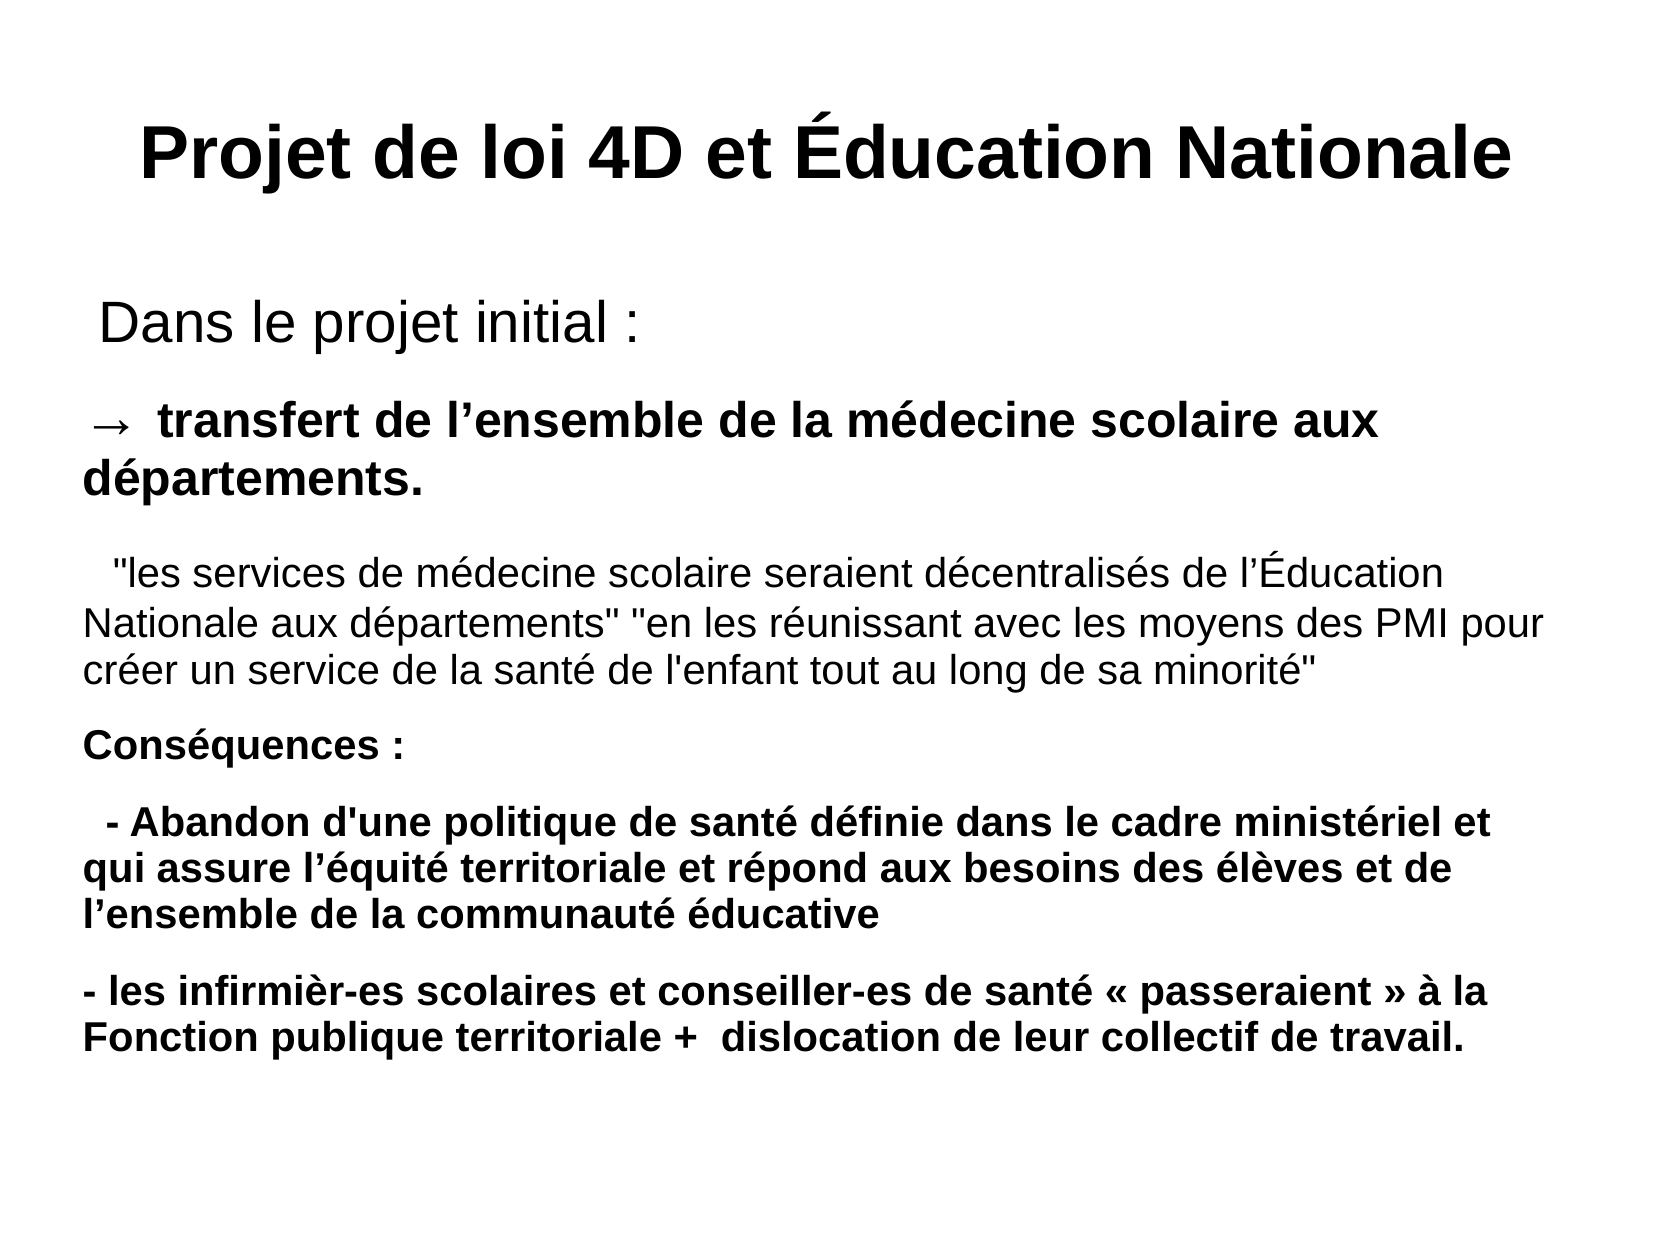

# Projet de loi 4D et Éducation Nationale
 Dans le projet initial :
→ transfert de l’ensemble de la médecine scolaire aux départements.
 "les services de médecine scolaire seraient décentralisés de l’Éducation Nationale aux départements" "en les réunissant avec les moyens des PMI pour créer un service de la santé de l'enfant tout au long de sa minorité"
Conséquences :
 - Abandon d'une politique de santé définie dans le cadre ministériel et qui assure l’équité territoriale et répond aux besoins des élèves et de l’ensemble de la communauté éducative
- les infirmièr-es scolaires et conseiller-es de santé « passeraient » à la Fonction publique territoriale + dislocation de leur collectif de travail.